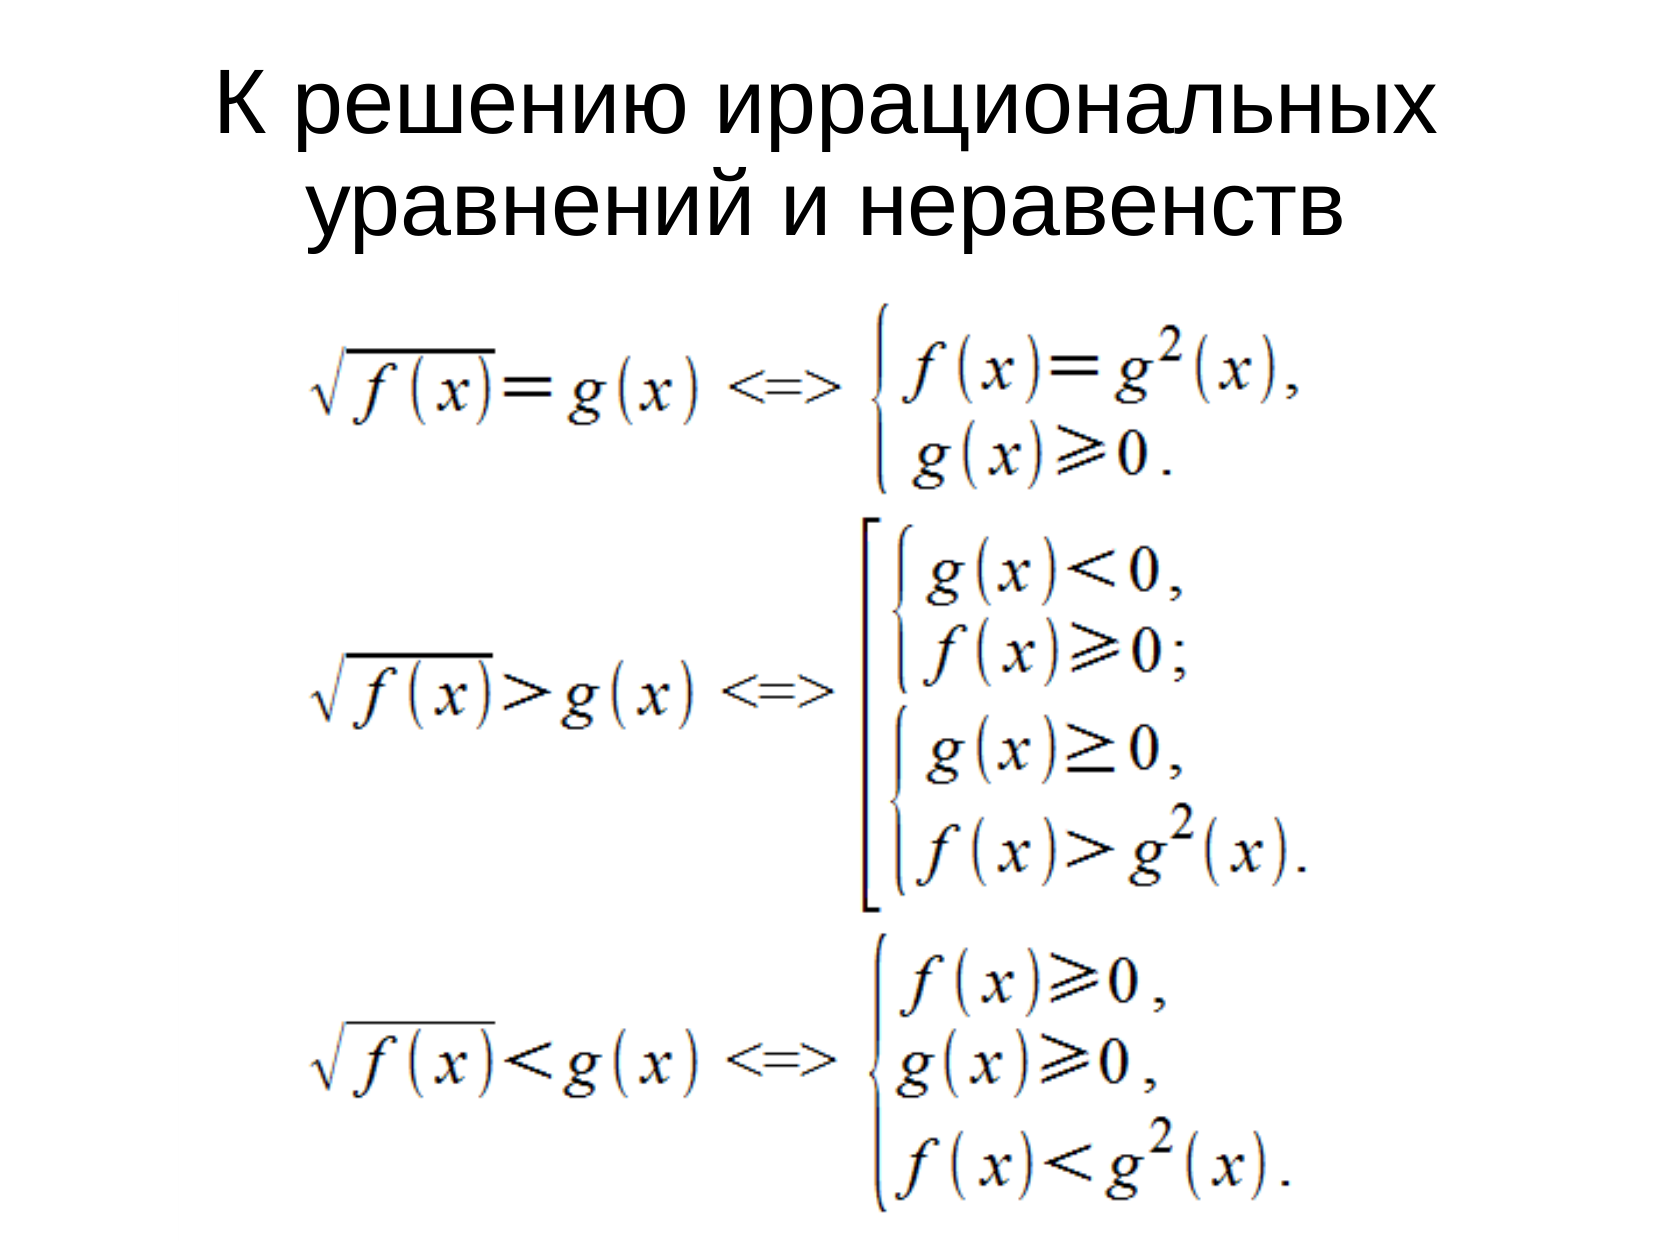

# К решению иррациональных уравнений и неравенств